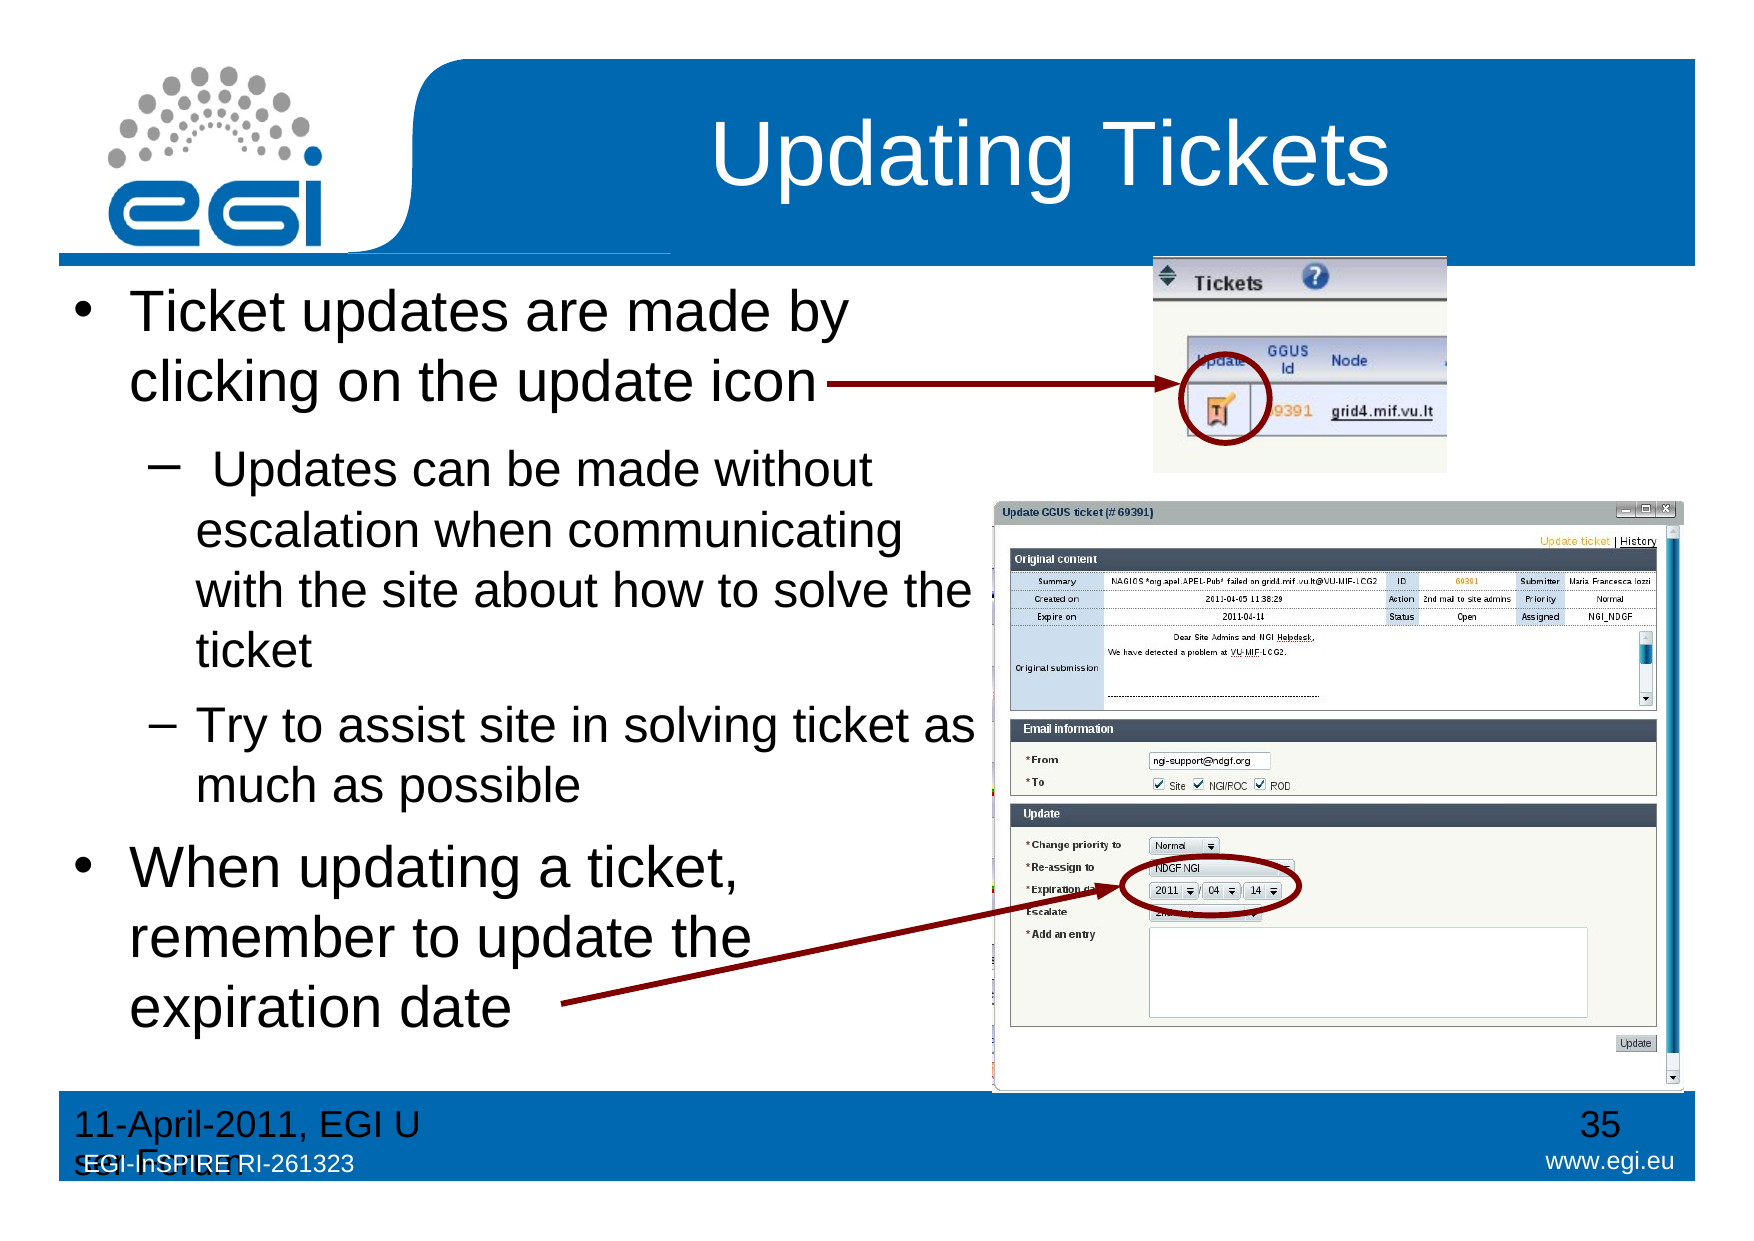

# Updating Tickets
Ticket updates are made by clicking on the update icon
 Updates can be made without escalation when communicating with the site about how to solve the ticket
Try to assist site in solving ticket as much as possible
When updating a ticket, remember to update the expiration date
11-April-2011, EGI User Forum
35
Training Guide